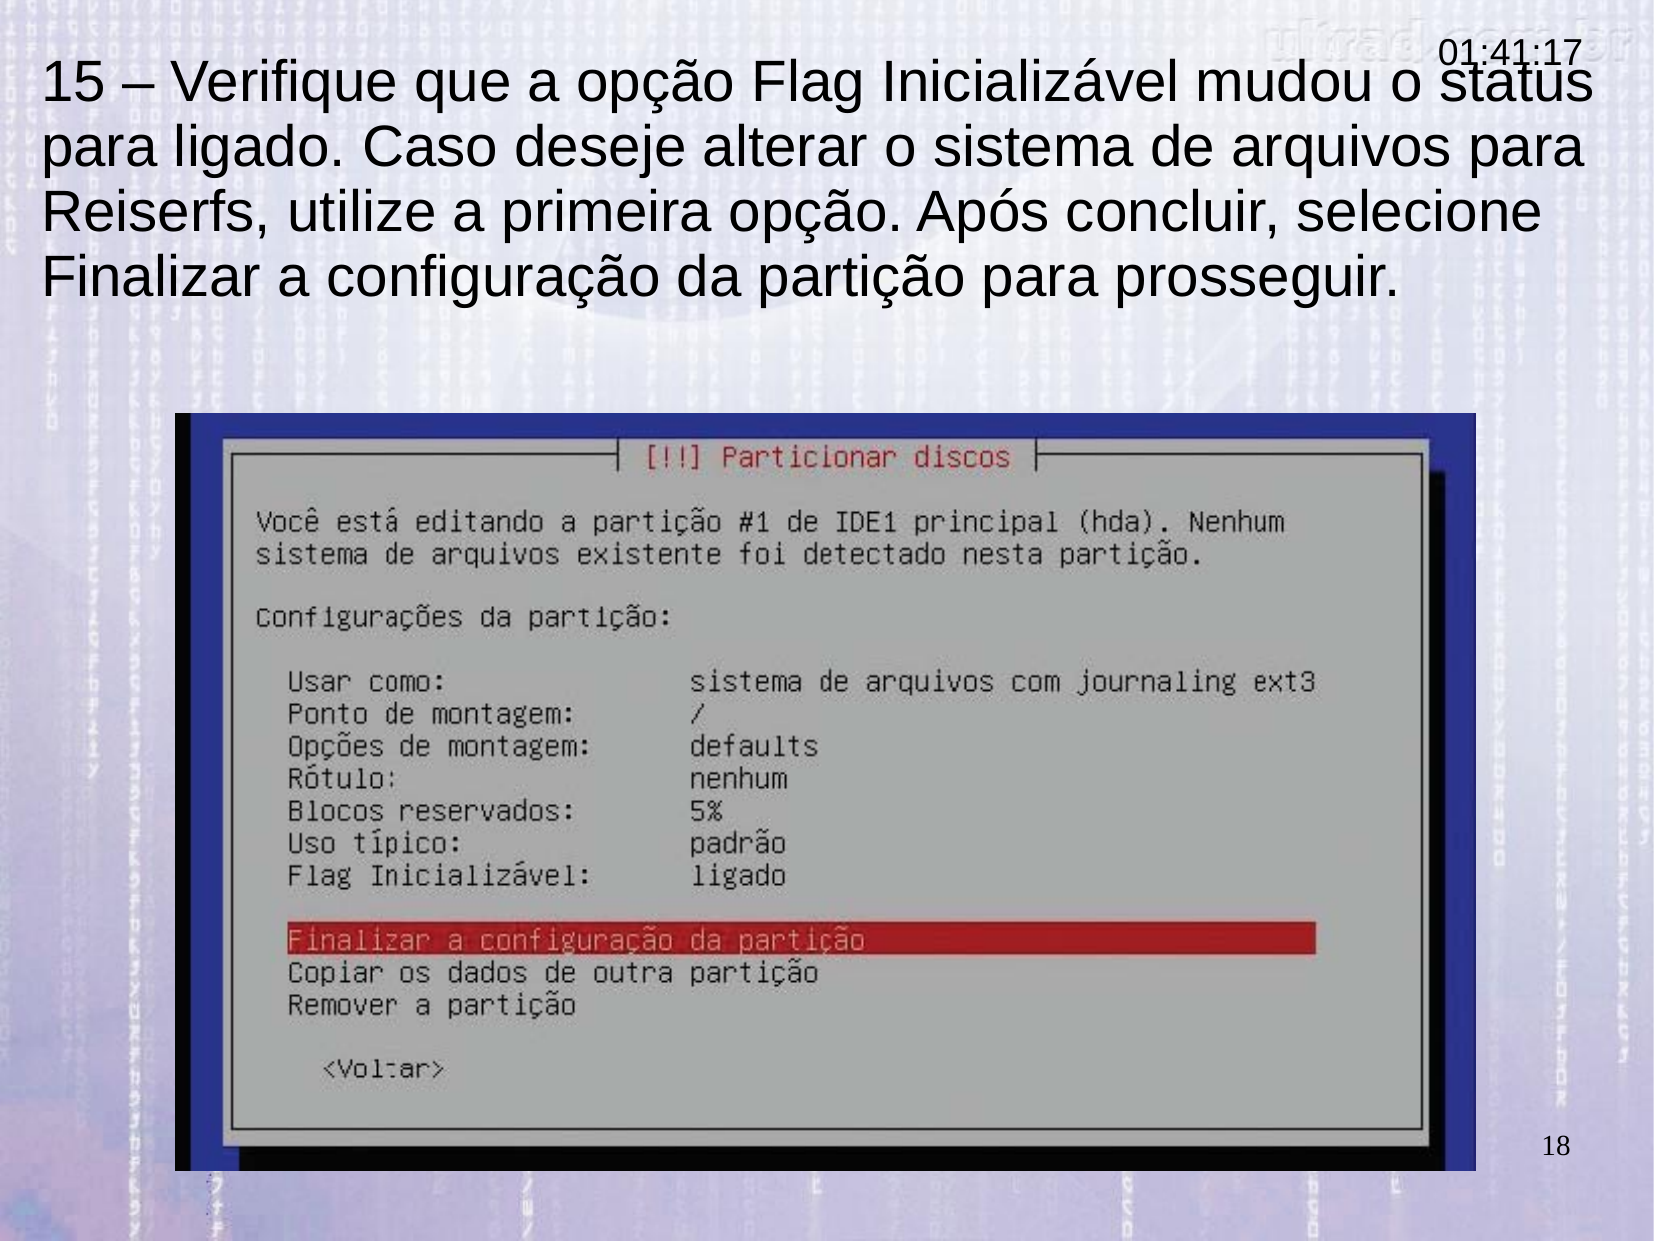

02:59:56
15 – Verifique que a opção Flag Inicializável mudou o status para ligado. Caso deseje alterar o sistema de arquivos para Reiserfs, utilize a primeira opção. Após concluir, selecione Finalizar a configuração da partição para prosseguir.
18